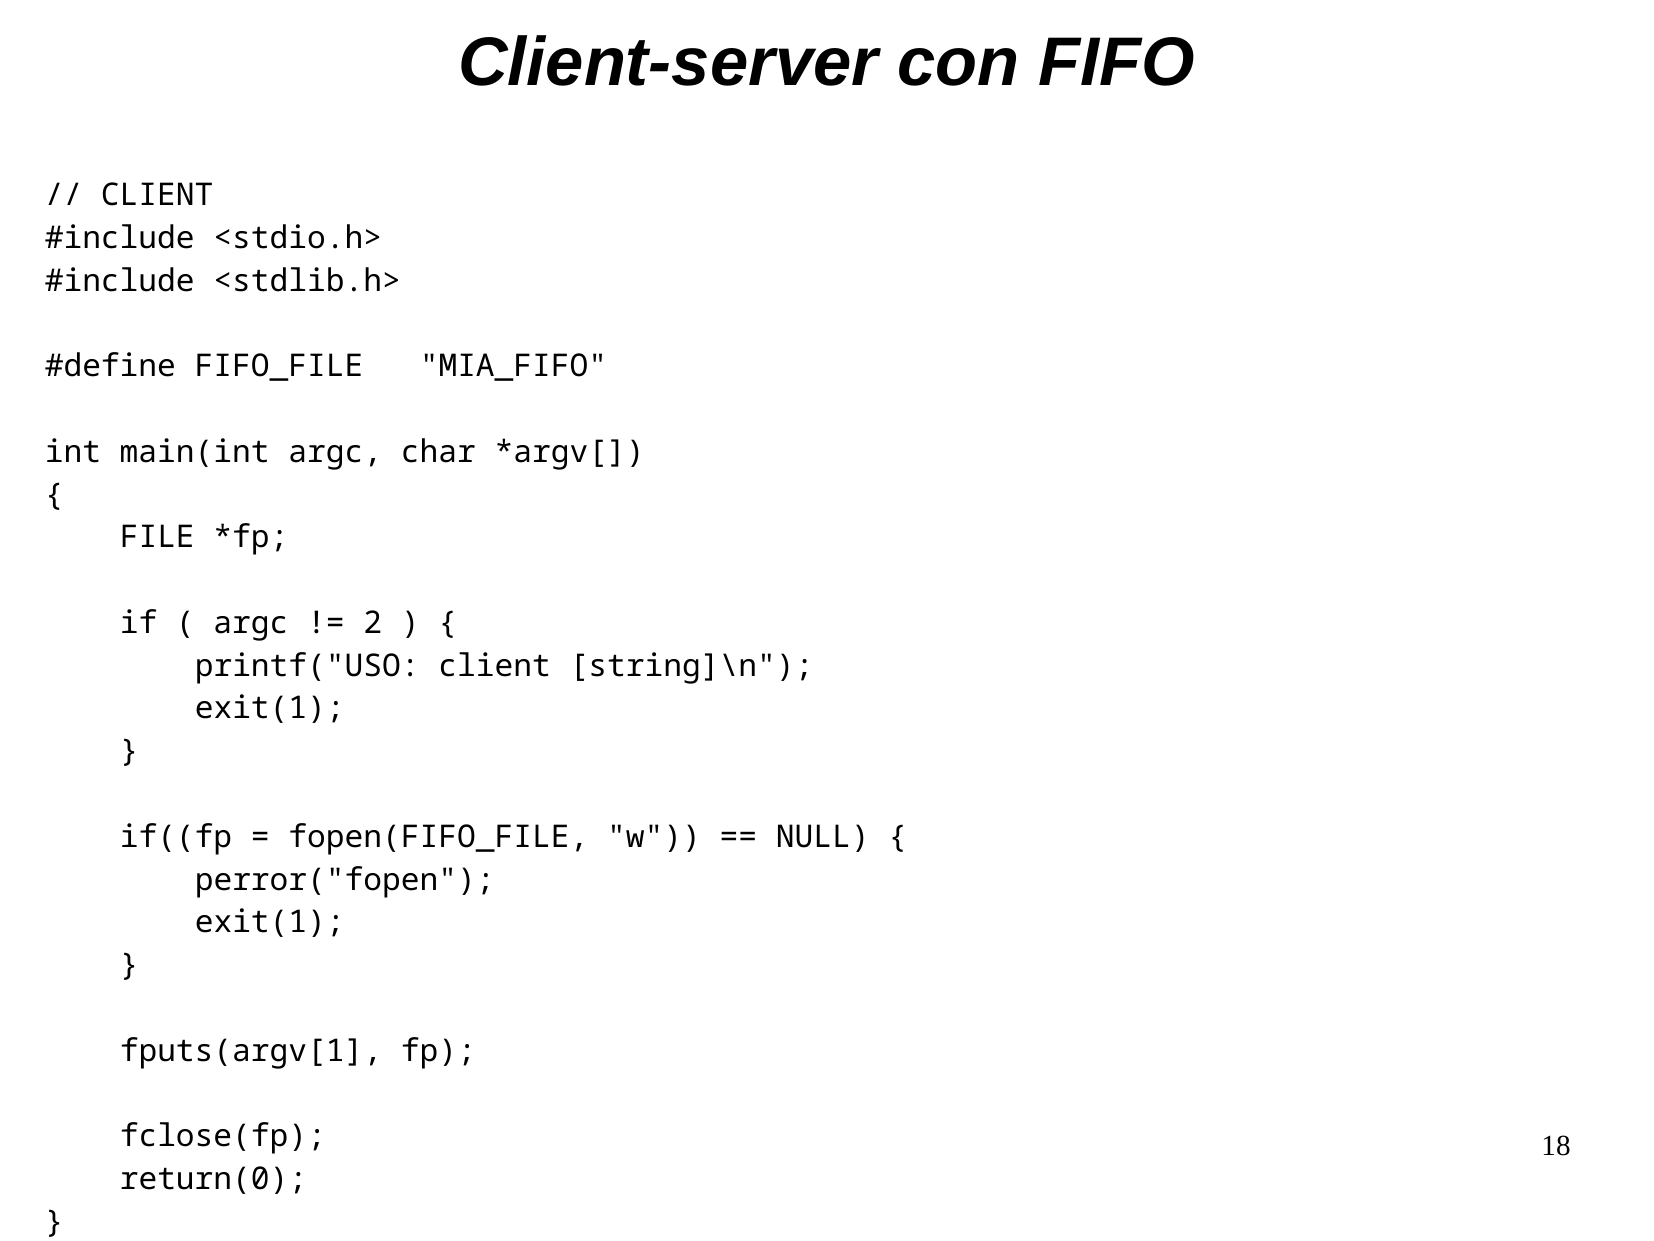

# Client-server con FIFO
// CLIENT
#include <stdio.h>
#include <stdlib.h>
#define FIFO_FILE	"MIA_FIFO"
int main(int argc, char *argv[])
{
	FILE *fp;
	if ( argc != 2 ) {
		printf("USO: client [string]\n");
		exit(1);
	}
	if((fp = fopen(FIFO_FILE, "w")) == NULL) {
		perror("fopen");
		exit(1);
	}
	fputs(argv[1], fp);
	fclose(fp);
	return(0);
}
18